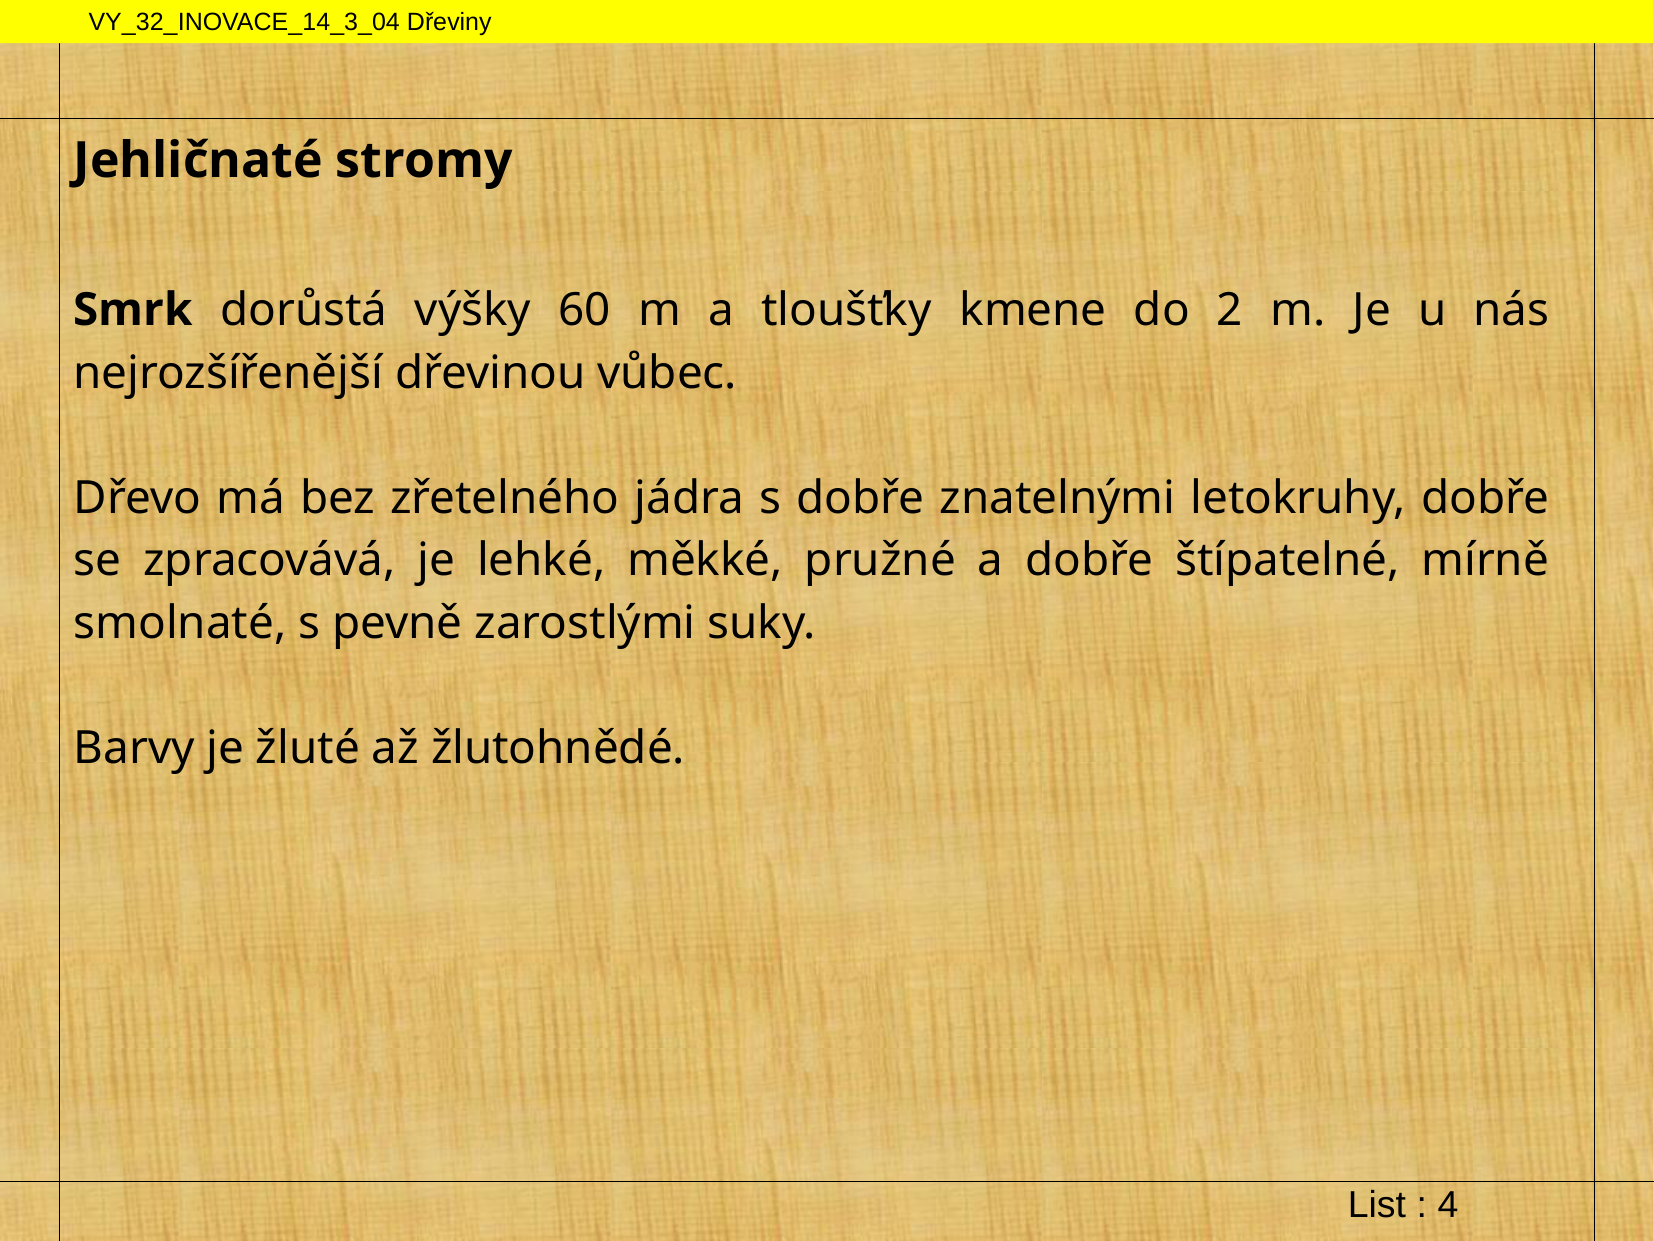

VY_32_INOVACE_14_3_04 Dřeviny
Jehličnaté stromy
Smrk dorůstá výšky 60 m a tloušťky kmene do 2 m. Je u nás nejrozšířenější dřevinou vůbec.
Dřevo má bez zřetelného jádra s dobře znatelnými letokruhy, dobře se zpracovává, je lehké, měkké, pružné a dobře štípatelné, mírně smolnaté, s pevně zarostlými suky.
Barvy je žluté až žlutohnědé.
List :